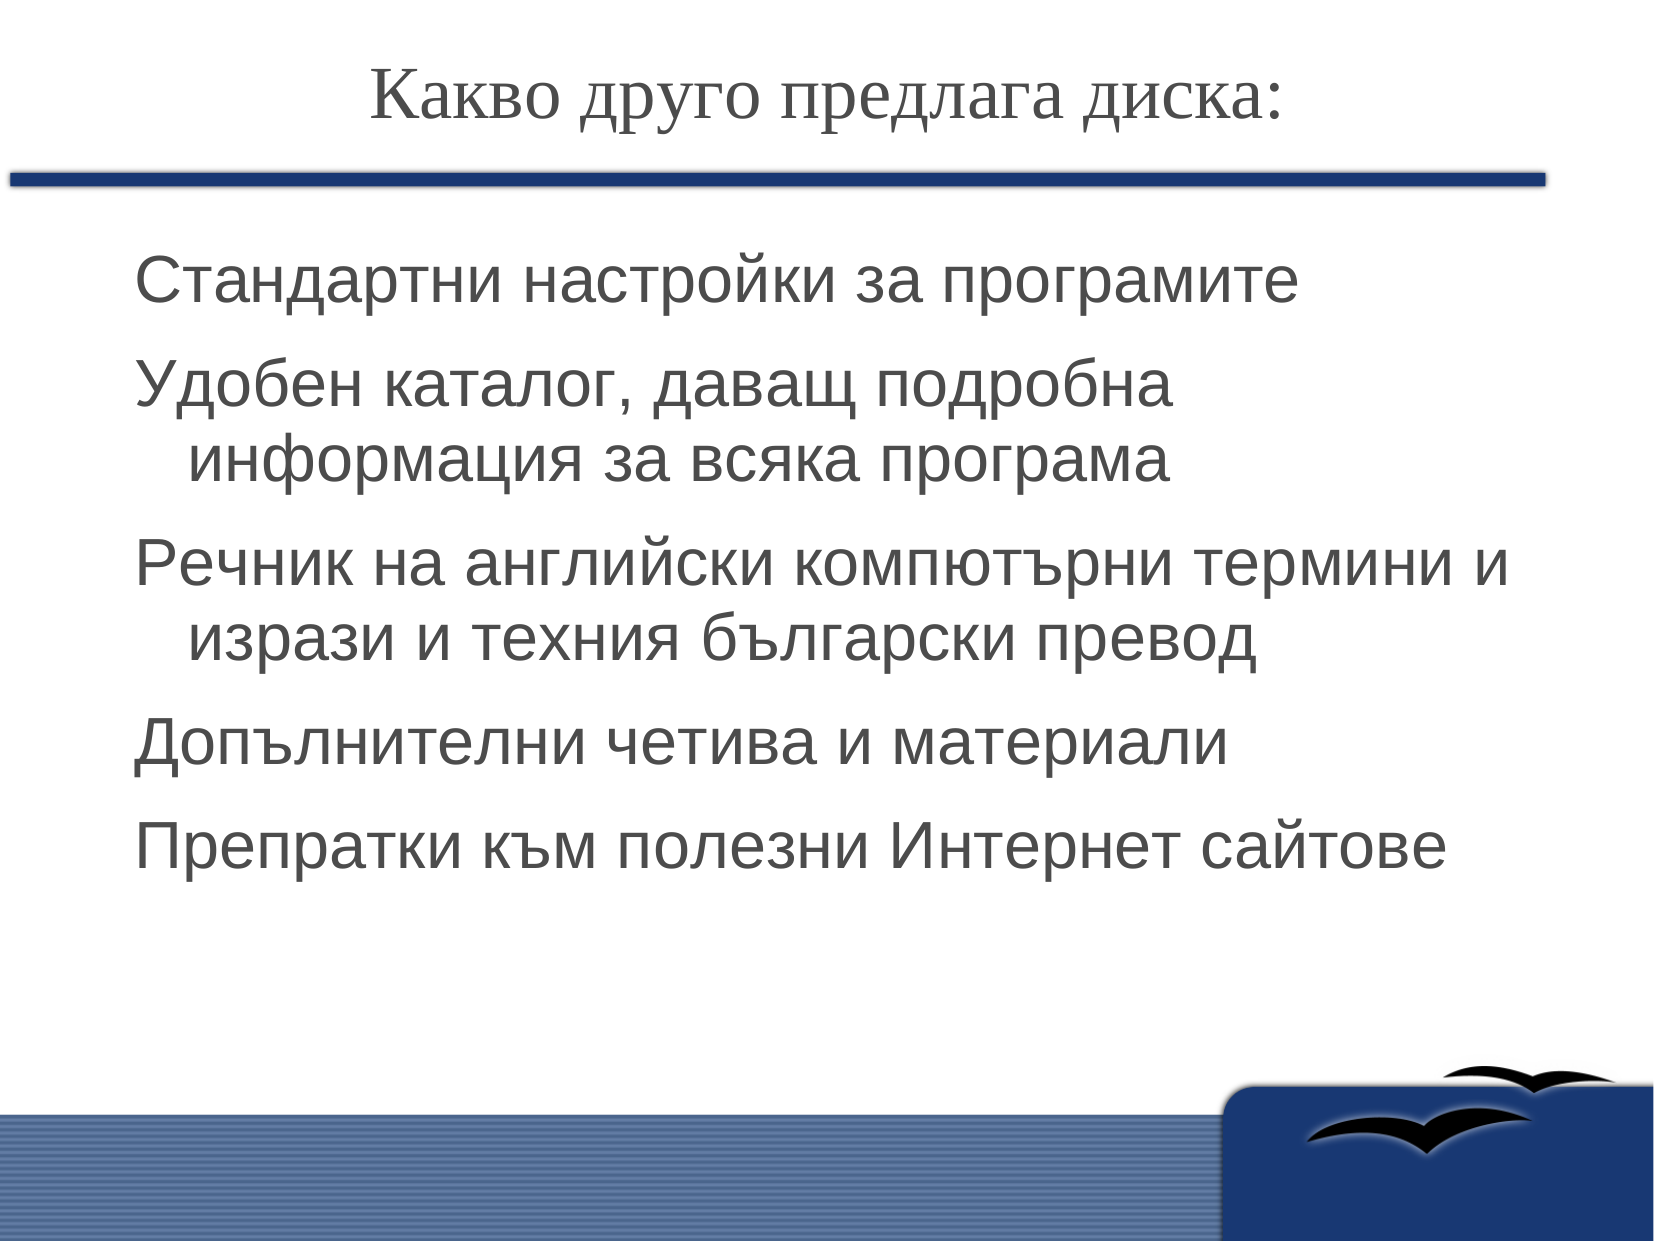

# Какво друго предлага диска:
Стандартни настройки за програмите
Удобен каталог, даващ подробна информация за всяка програма
Речник на английски компютърни термини и изрази и техния български превод
Допълнителни четива и материали
Препратки към полезни Интернет сайтове